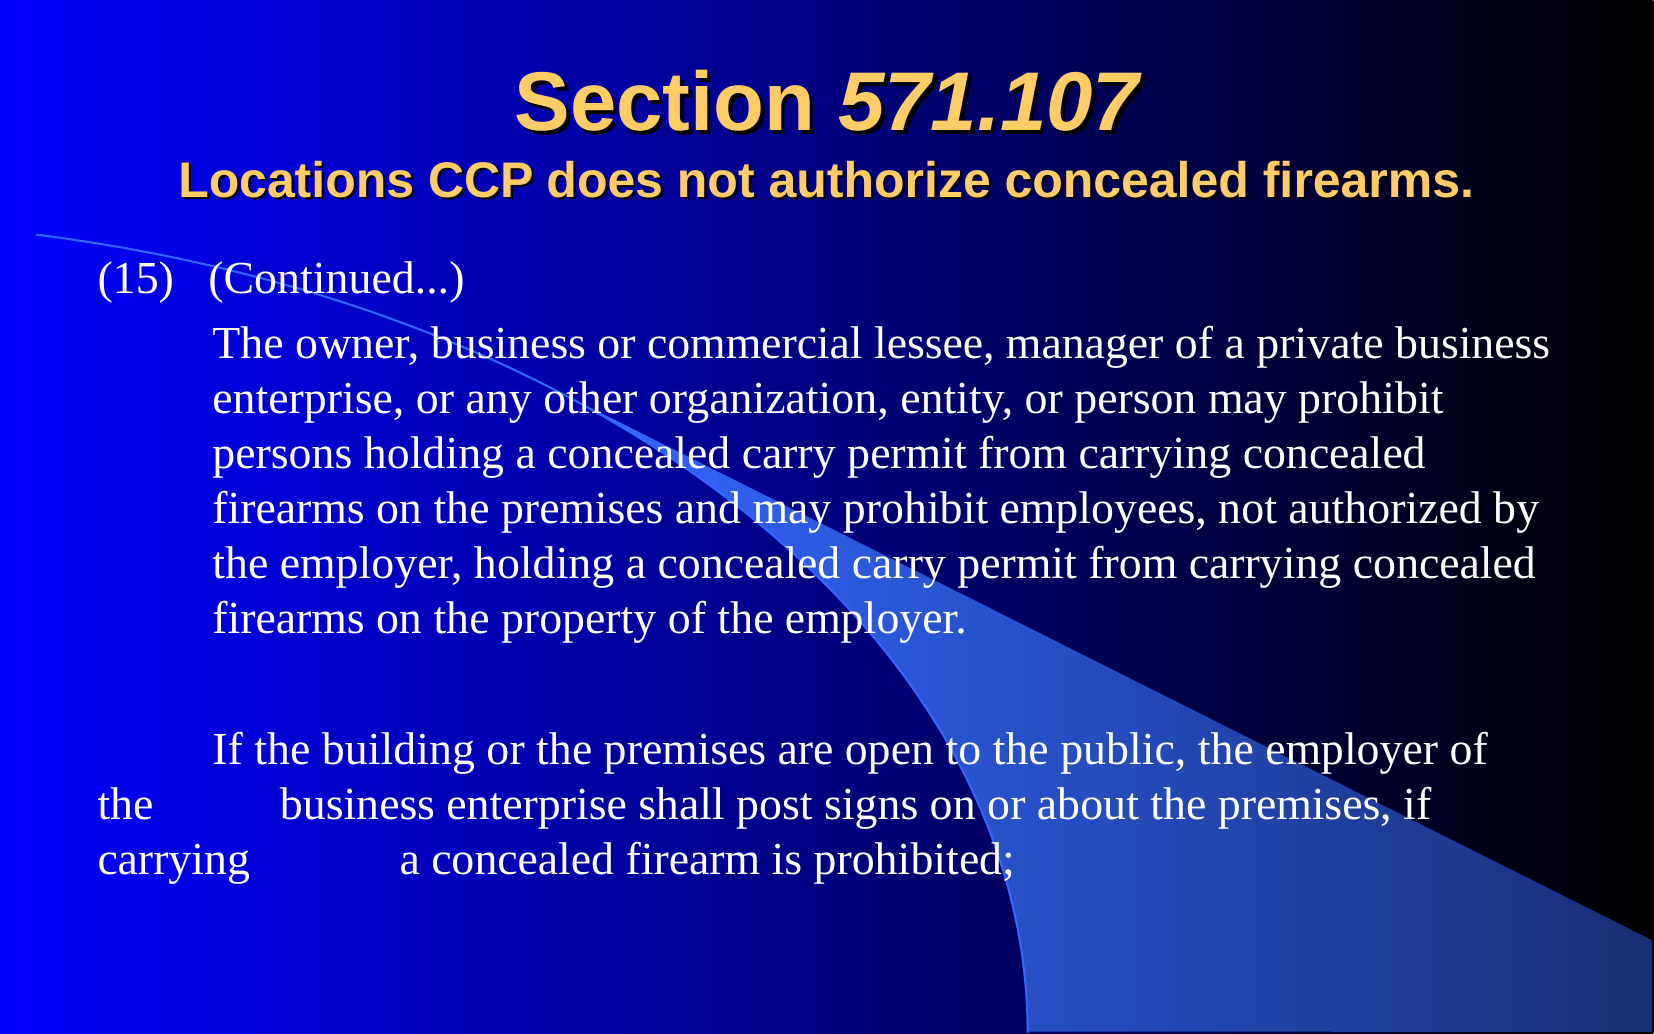

# Section 571.107 Locations CCP does not authorize concealed firearms.
(15) (Continued...)
 The owner, business or commercial lessee, manager of a private business enterprise, or any other organization, entity, or person may prohibit persons holding a concealed carry permit from carrying concealed firearms on the premises and may prohibit employees, not authorized by the employer, holding a concealed carry permit from carrying concealed firearms on the property of the employer.
 If the building or the premises are open to the public, the employer of the business enterprise shall post signs on or about the premises, if carrying a concealed firearm is prohibited;